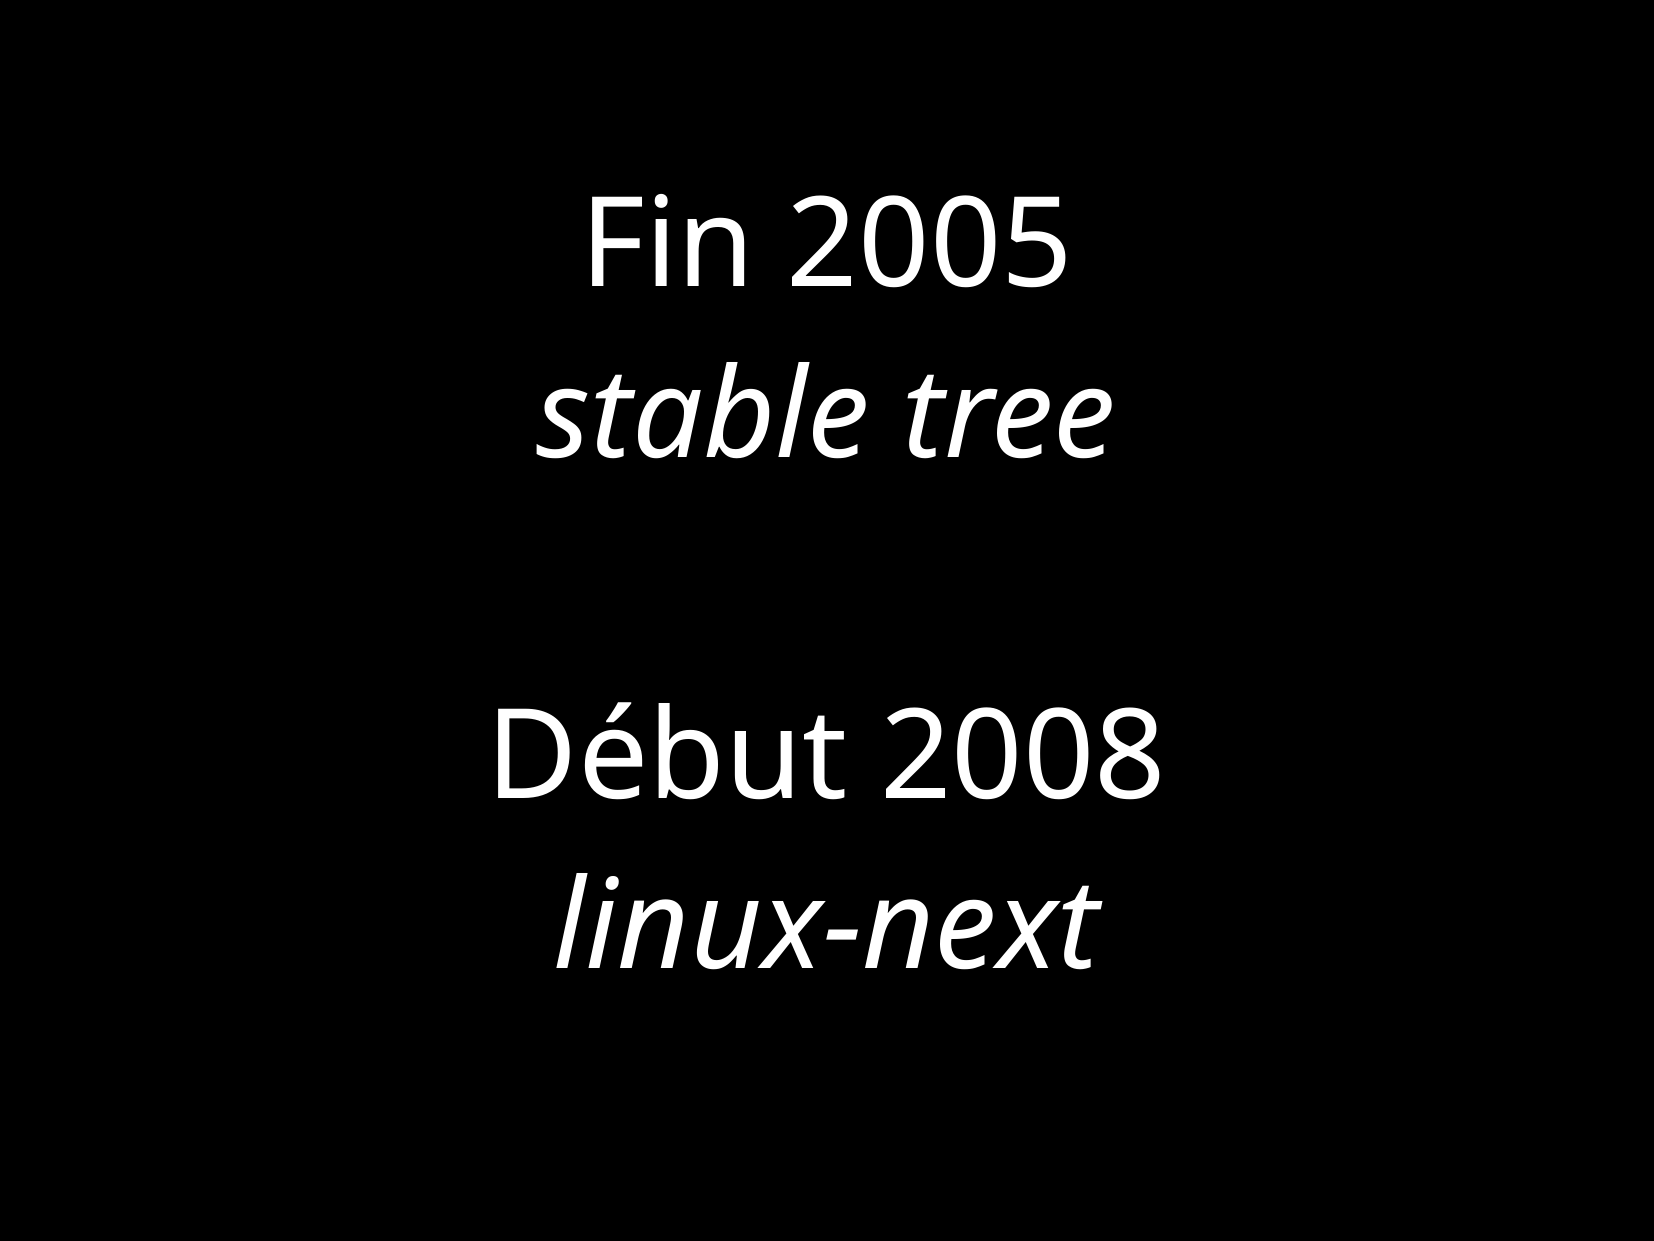

# Fin 2005
stable tree
Début 2008
linux-next